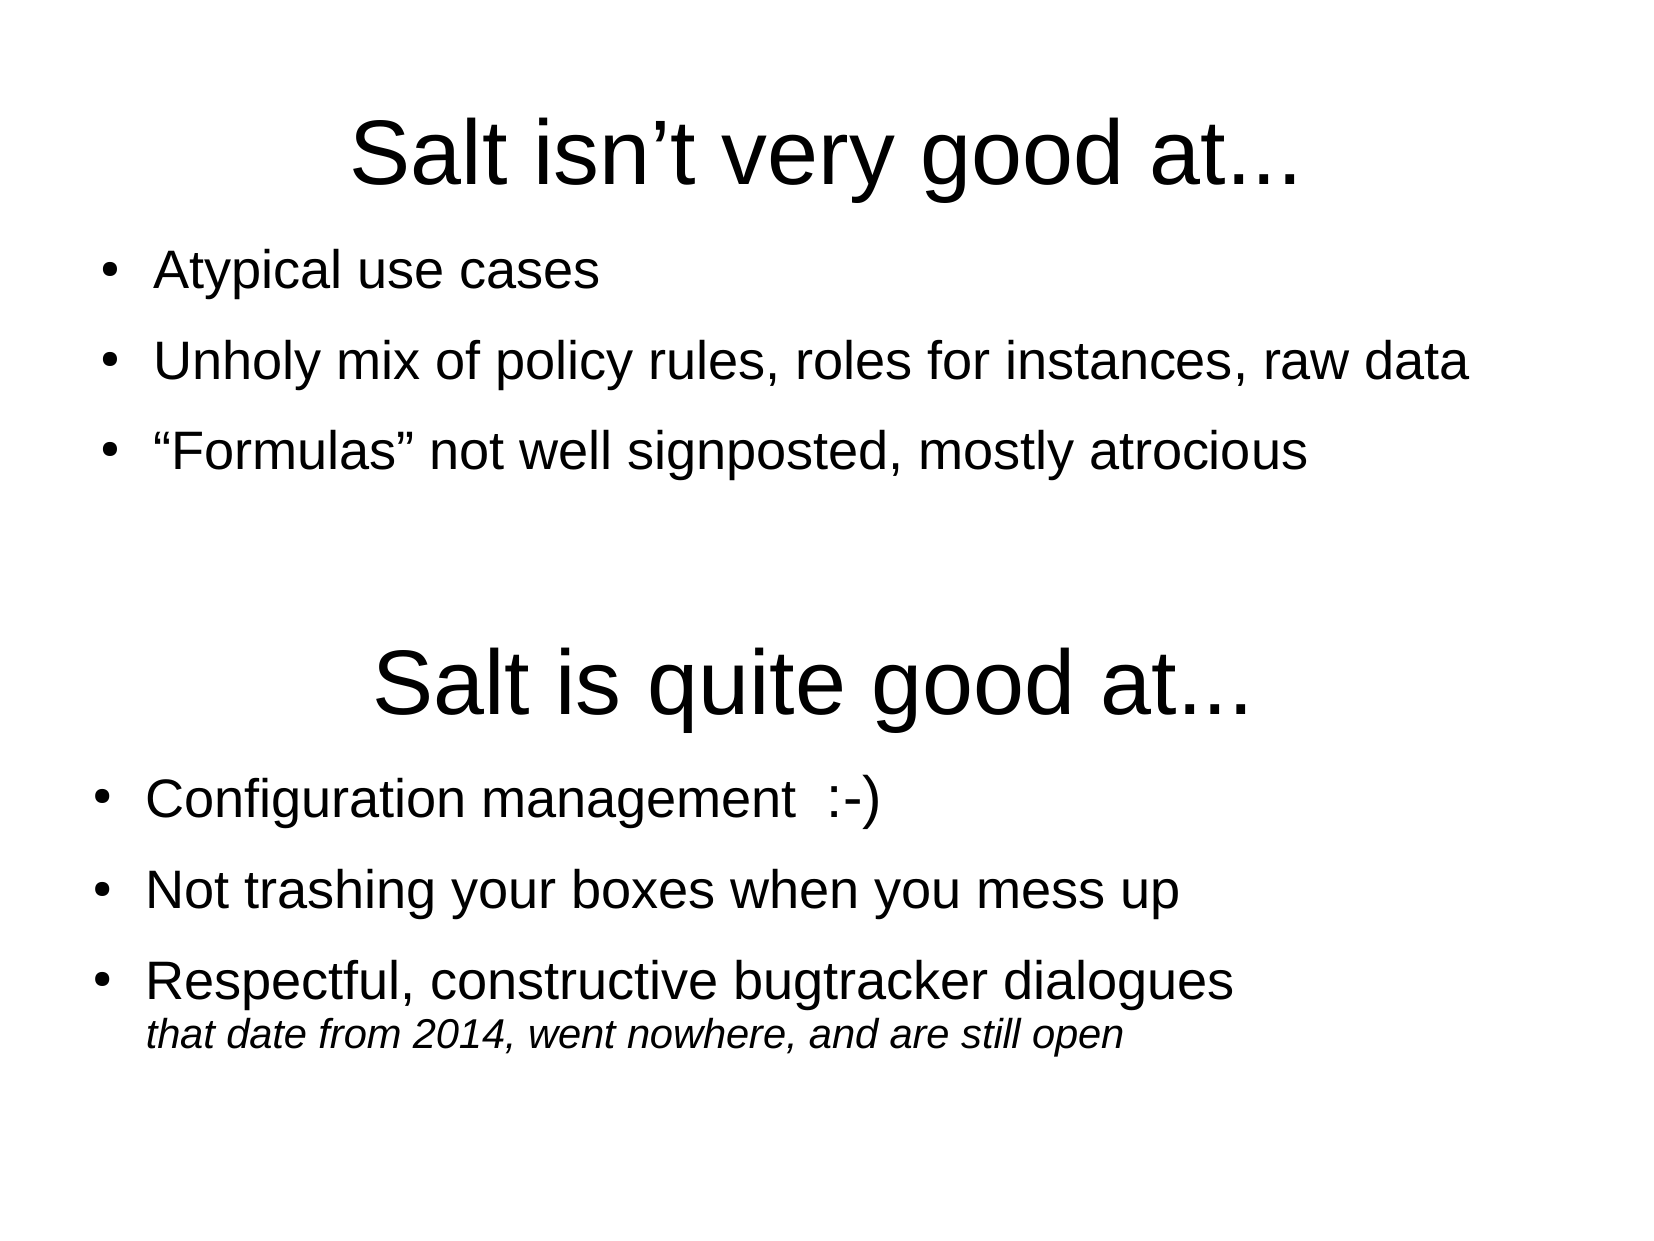

# Salt isn’t very good at...
Atypical use cases
Unholy mix of policy rules, roles for instances, raw data
“Formulas” not well signposted, mostly atrocious
Salt is quite good at...
Configuration management :-)
Not trashing your boxes when you mess up
Respectful, constructive bugtracker dialogues
that date from 2014, went nowhere, and are still open